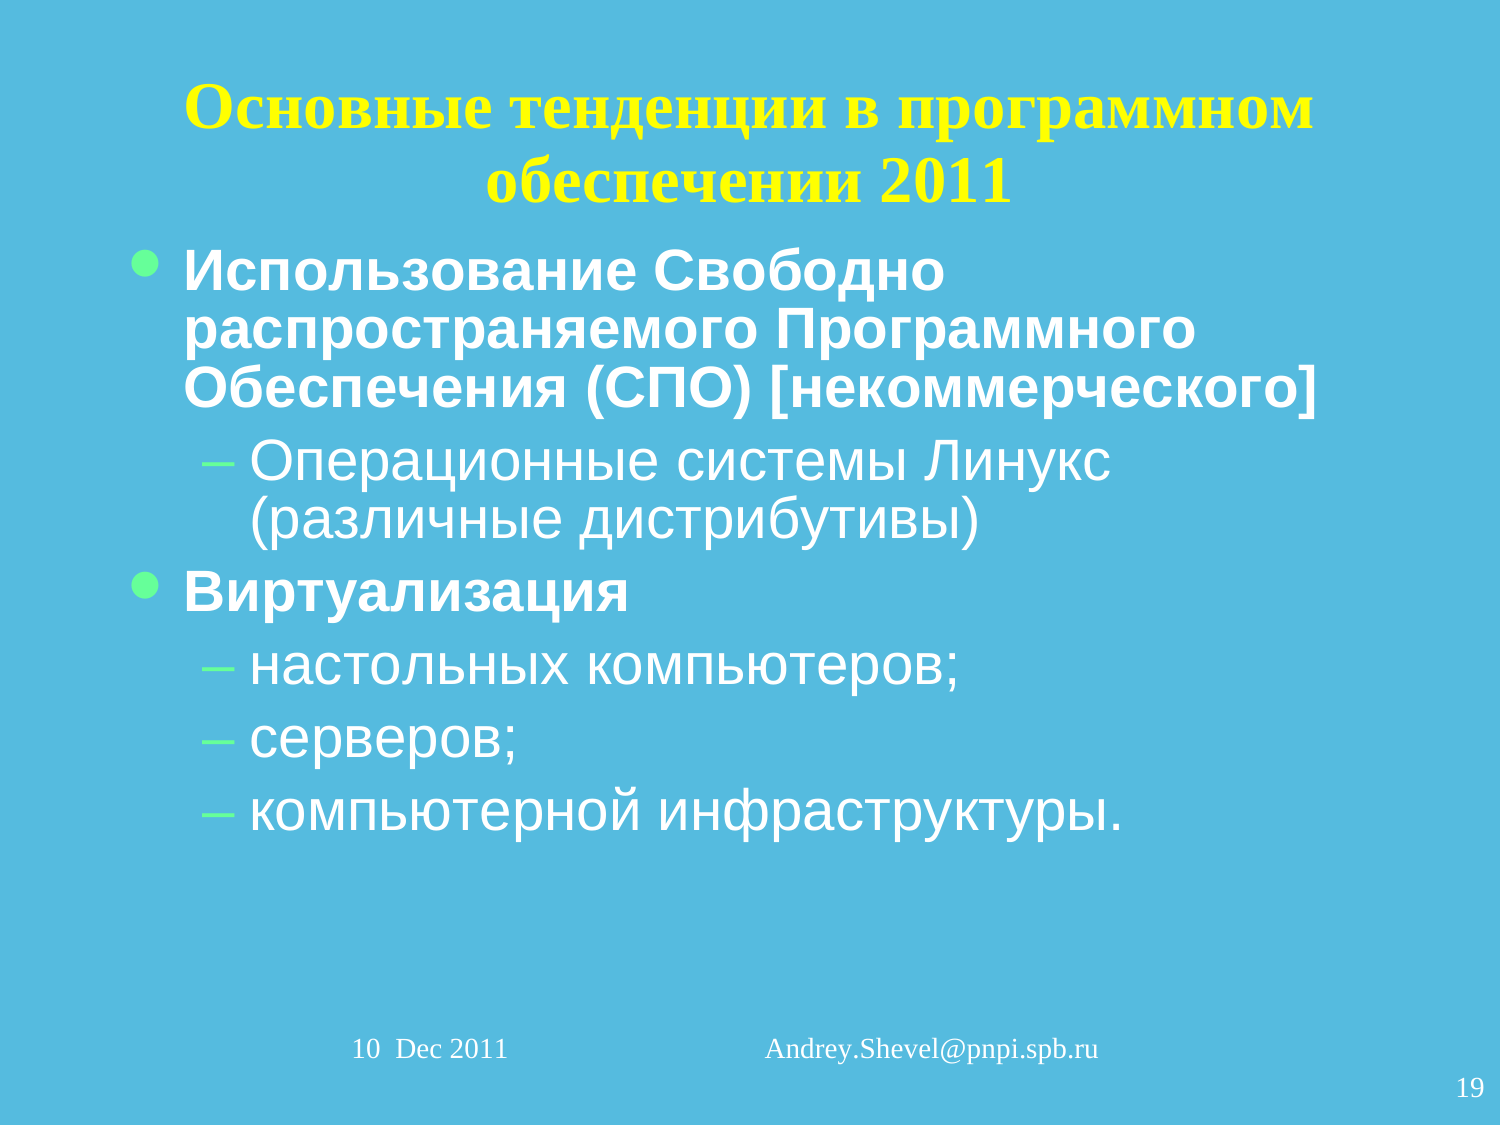

# Основные тенденции в программном обеспечении 2011
Использование Свободно распространяемого Программного Обеспечения (СПО) [некоммерческого]
Операционные системы Линукс (различные дистрибутивы)
Виртуализация
настольных компьютеров;
серверов;
компьютерной инфраструктуры.
19